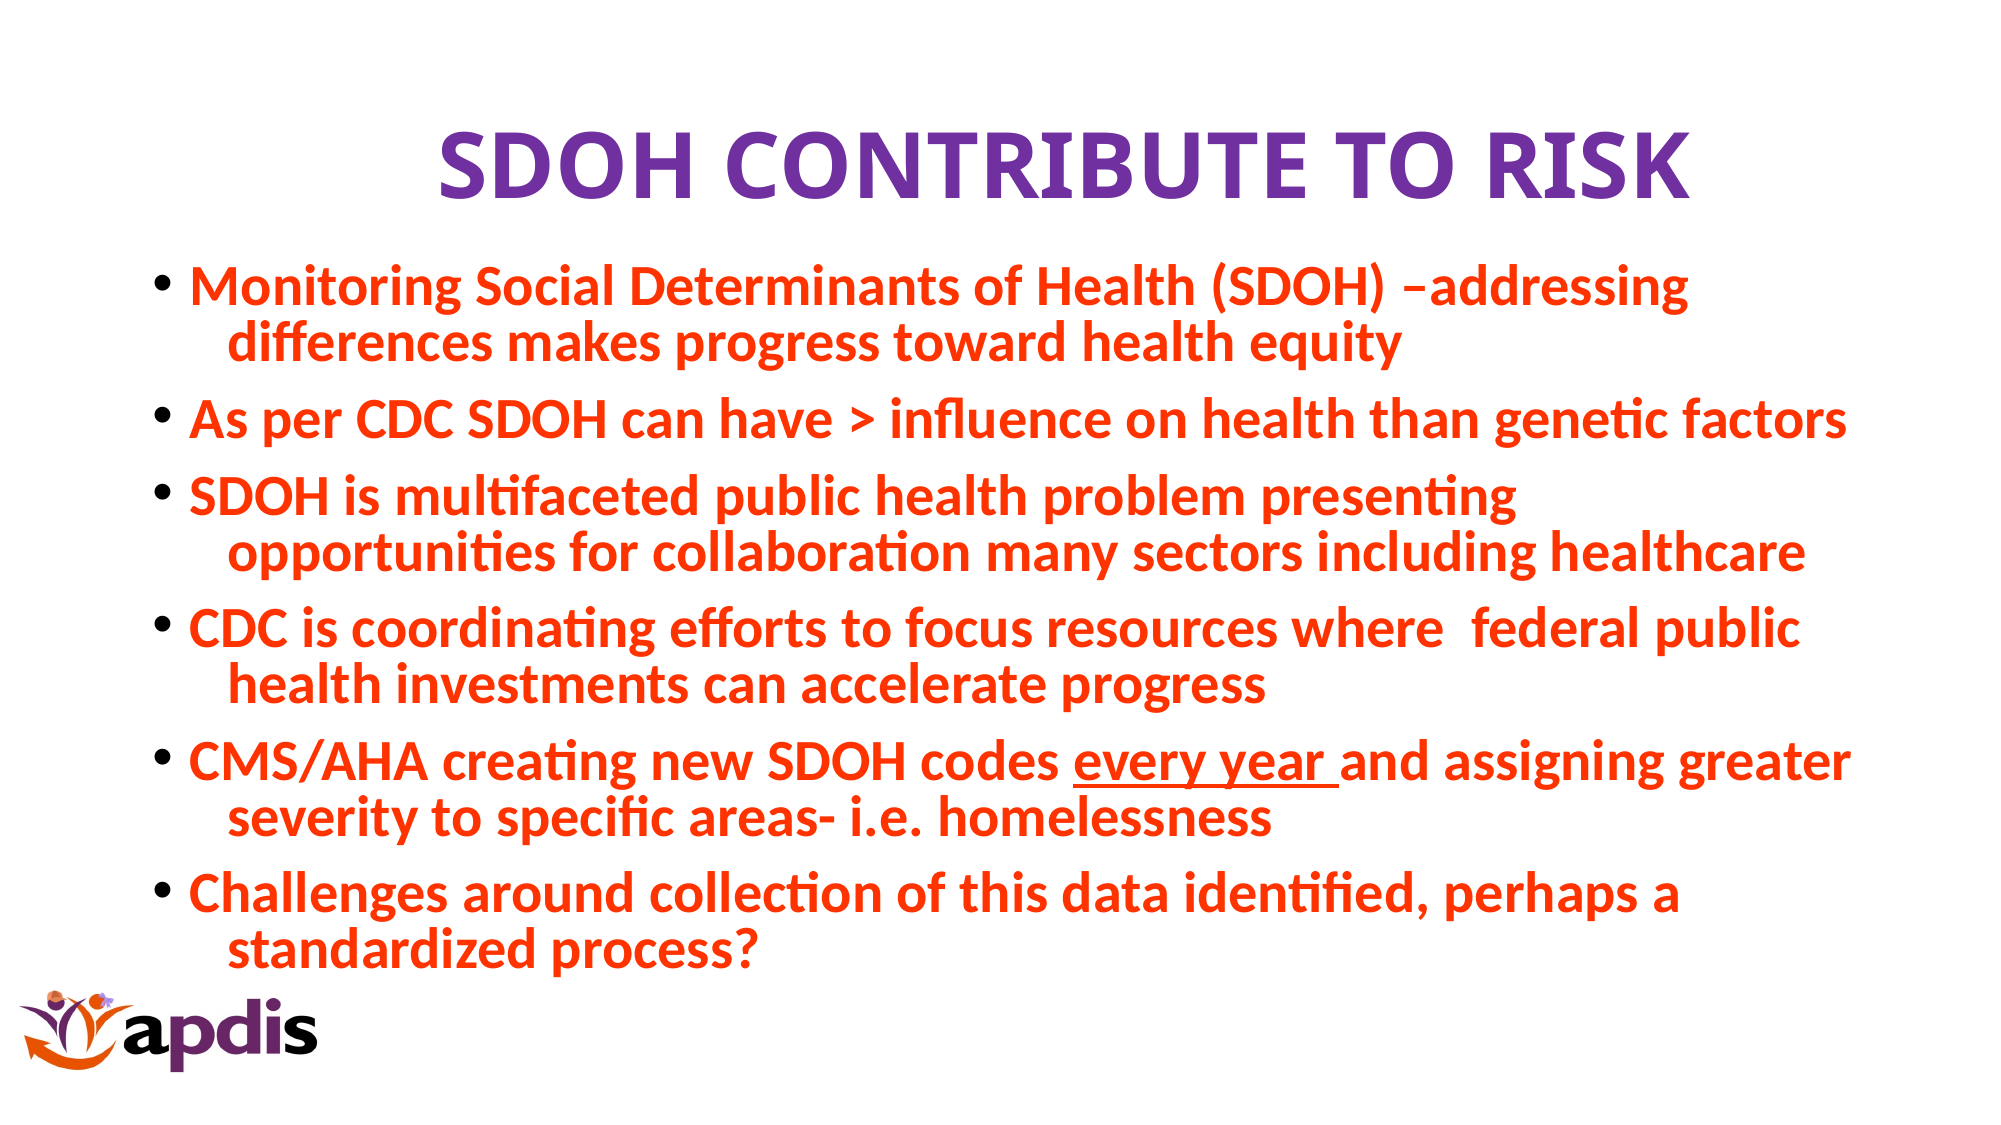

# SDOH CONTRIBUTE TO RISK
Monitoring Social Determinants of Health (SDOH) –addressing differences makes progress toward health equity
As per CDC SDOH can have > influence on health than genetic factors
SDOH is multifaceted public health problem presenting opportunities for collaboration many sectors including healthcare
CDC is coordinating efforts to focus resources where federal public health investments can accelerate progress
CMS/AHA creating new SDOH codes every year and assigning greater severity to specific areas- i.e. homelessness
Challenges around collection of this data identified, perhaps a standardized process?